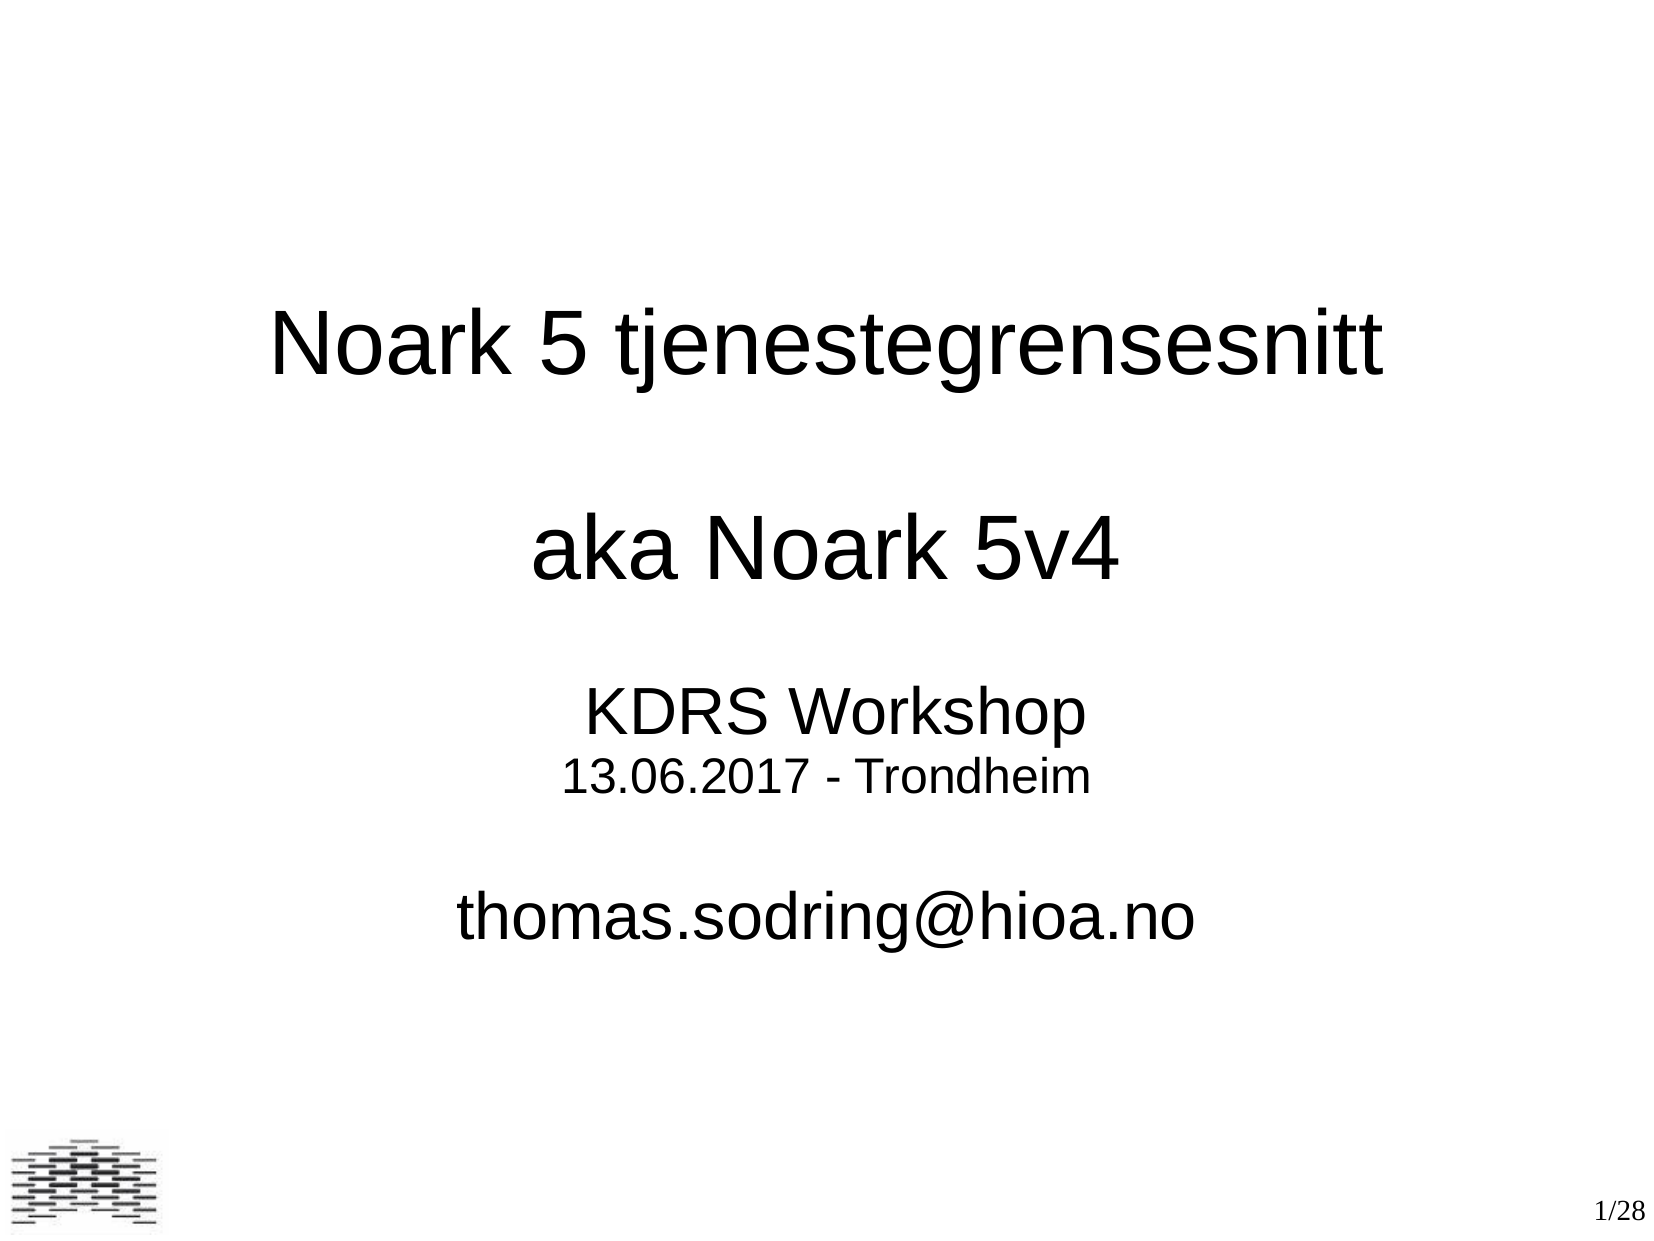

# Noark 5 tjenestegrensesnitt
aka Noark 5v4
 KDRS Workshop
13.06.2017 - Trondheim
thomas.sodring@hioa.no